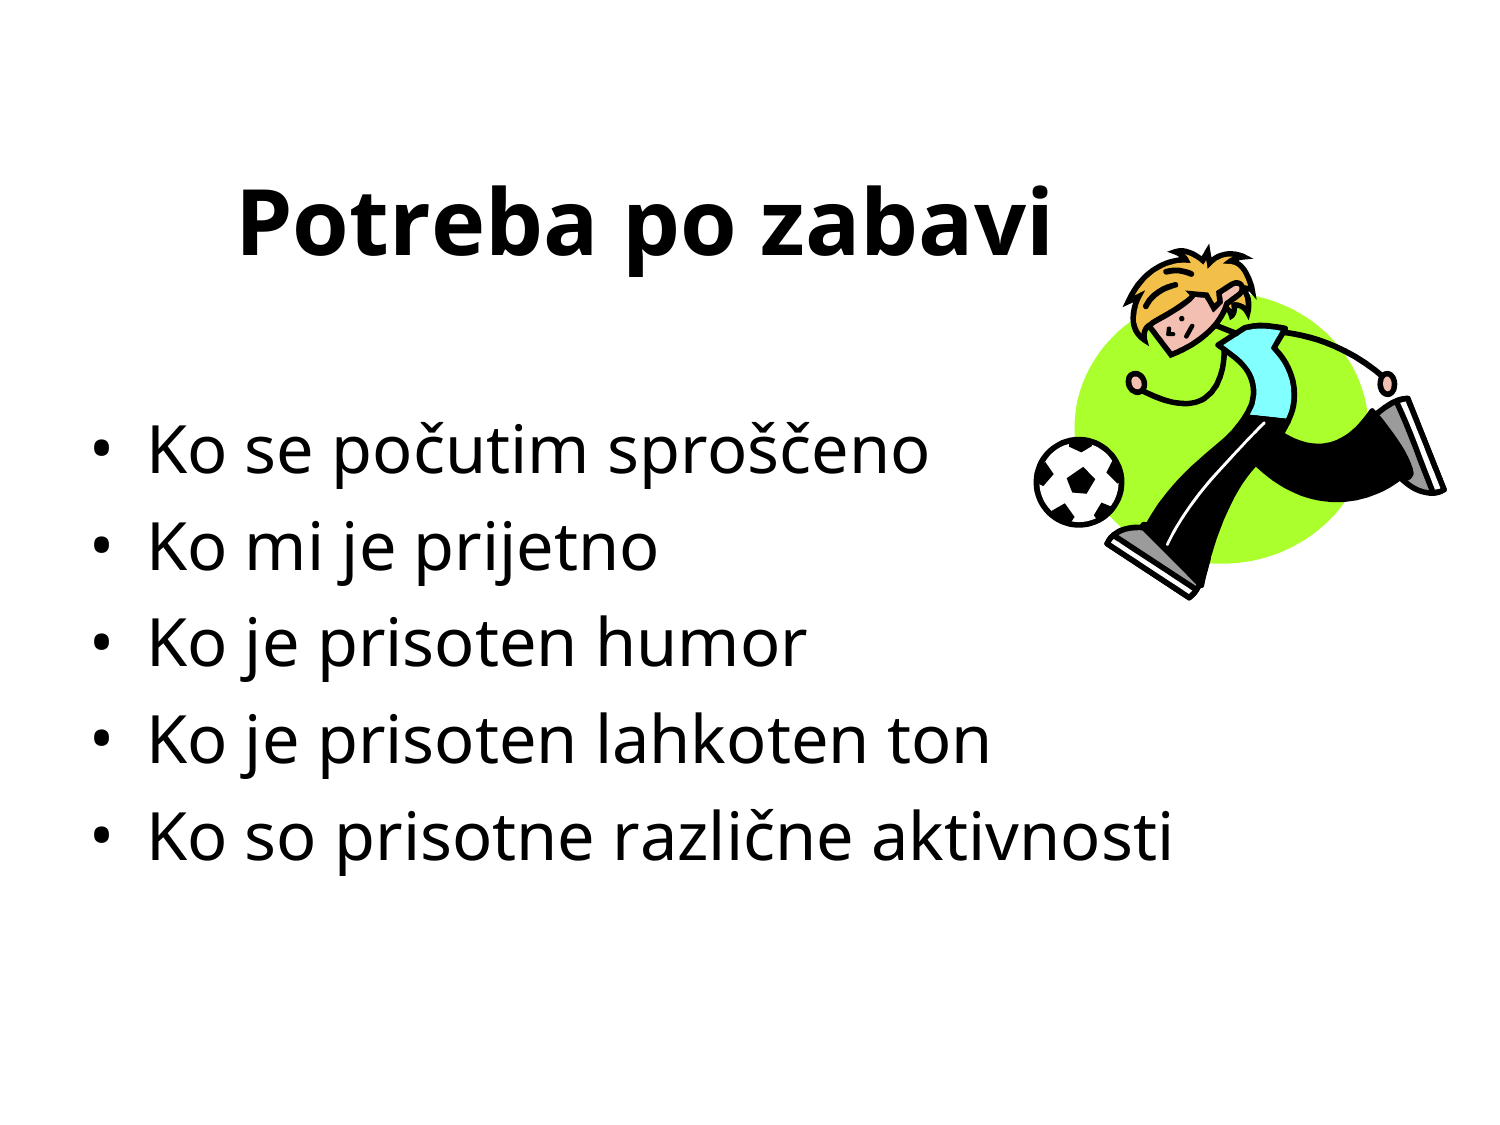

# Potreba po zabavi
Ko se počutim sproščeno
Ko mi je prijetno
Ko je prisoten humor
Ko je prisoten lahkoten ton
Ko so prisotne različne aktivnosti